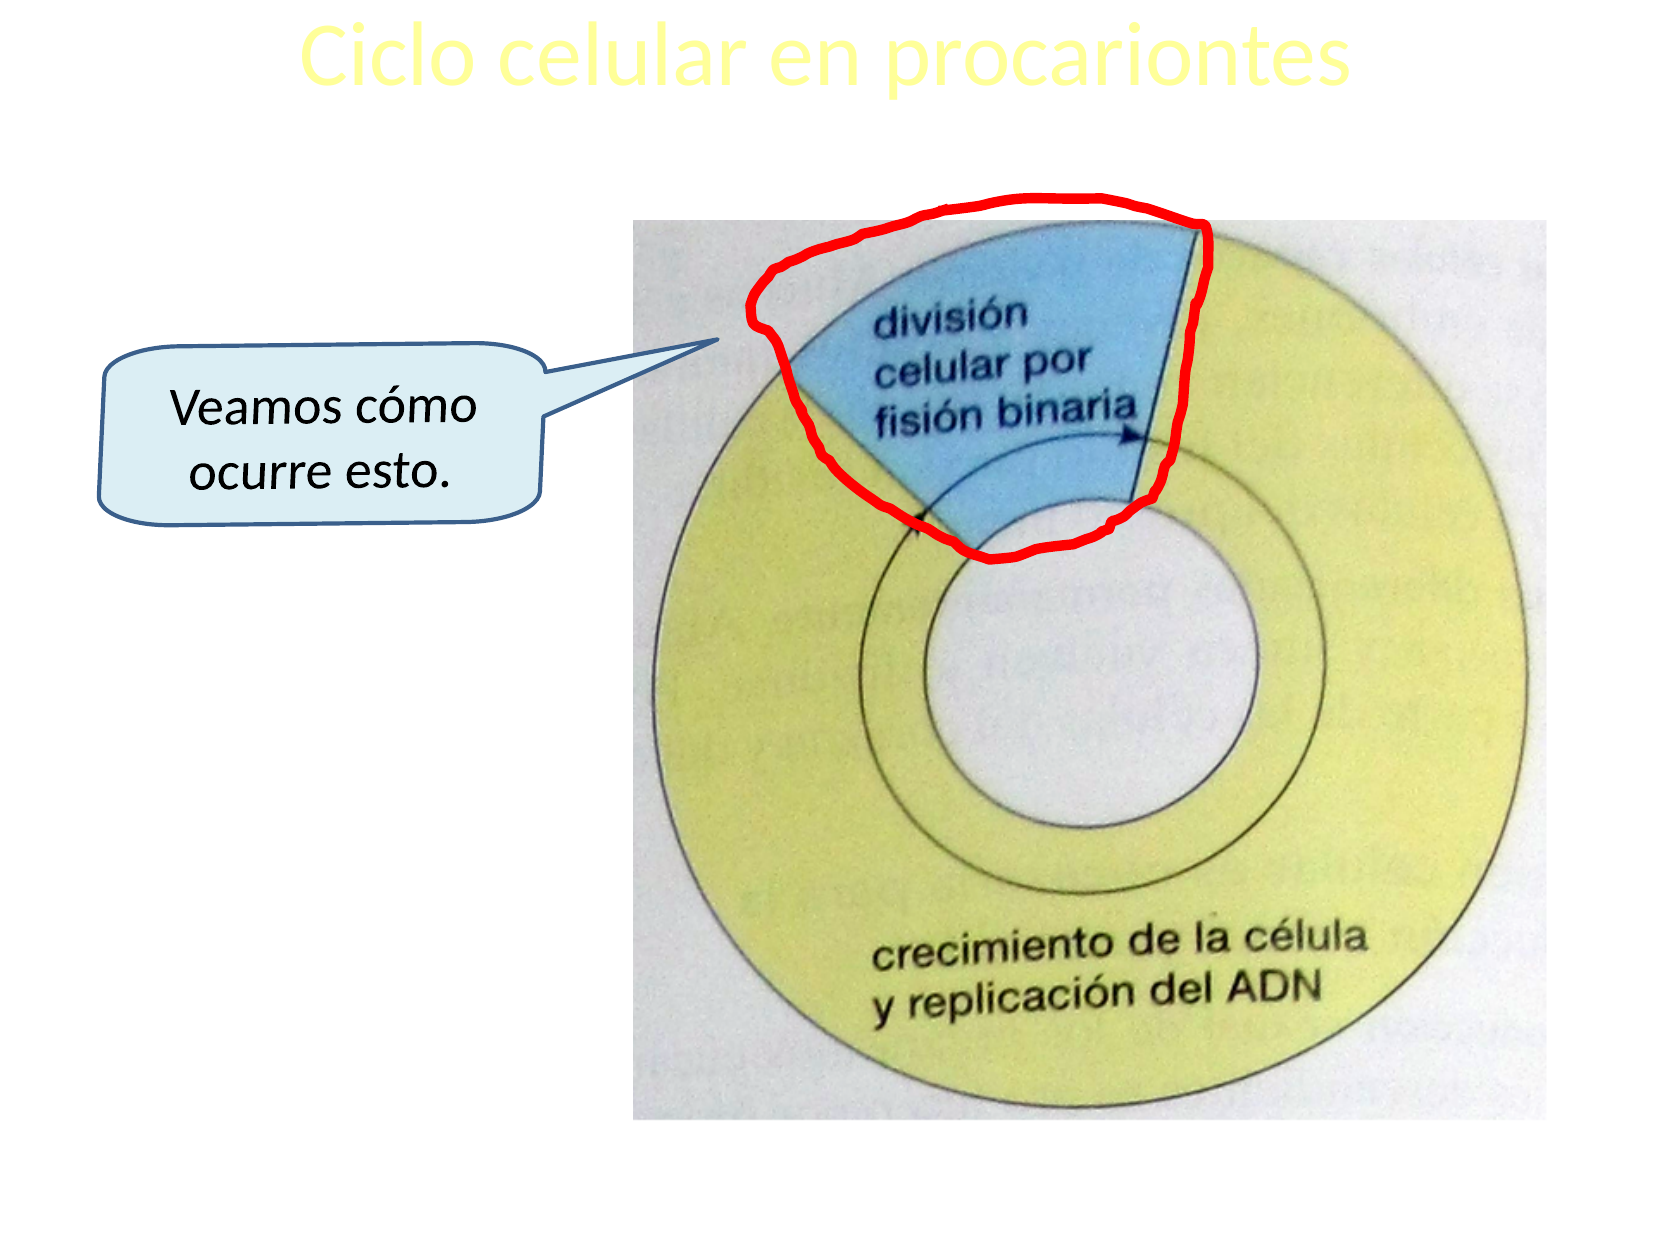

# Ciclo celular en procariontes
Veamos cómo ocurre esto.